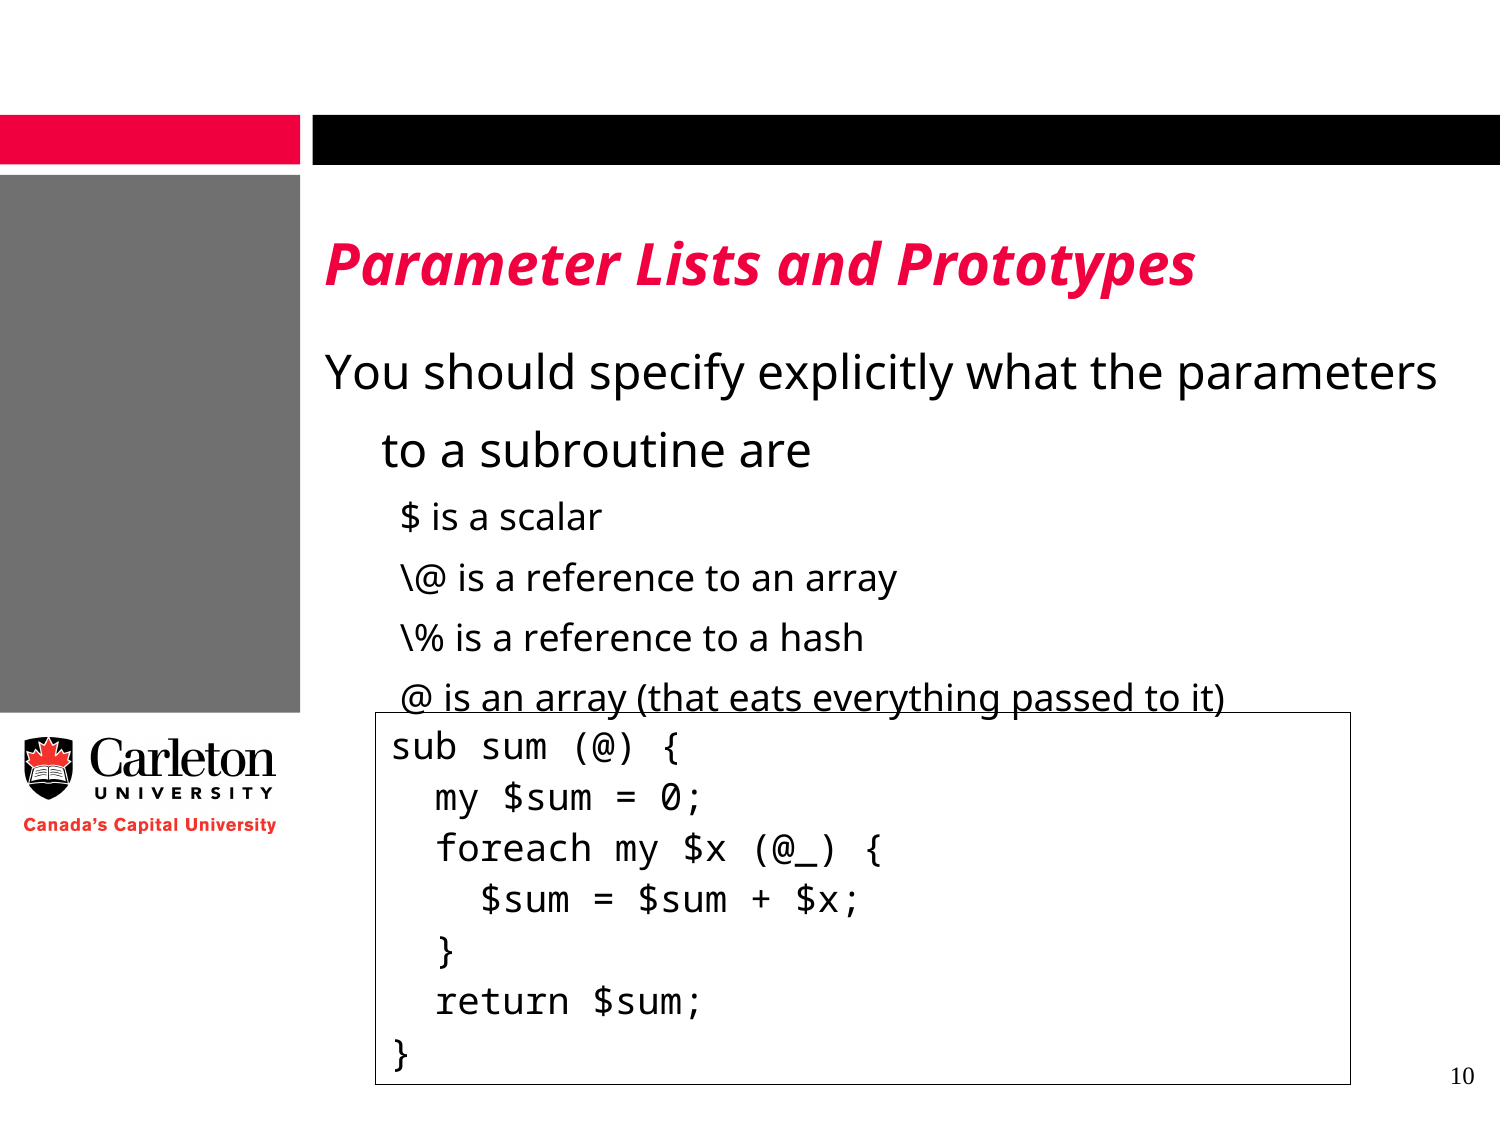

# Parameter Lists and Prototypes
You should specify explicitly what the parameters to a subroutine are
$ is a scalar
\@ is a reference to an array
\% is a reference to a hash
@ is an array (that eats everything passed to it)
sub sum (@) {
 my $sum = 0;
 foreach my $x (@_) {
 $sum = $sum + $x;
 }
 return $sum;
}
10